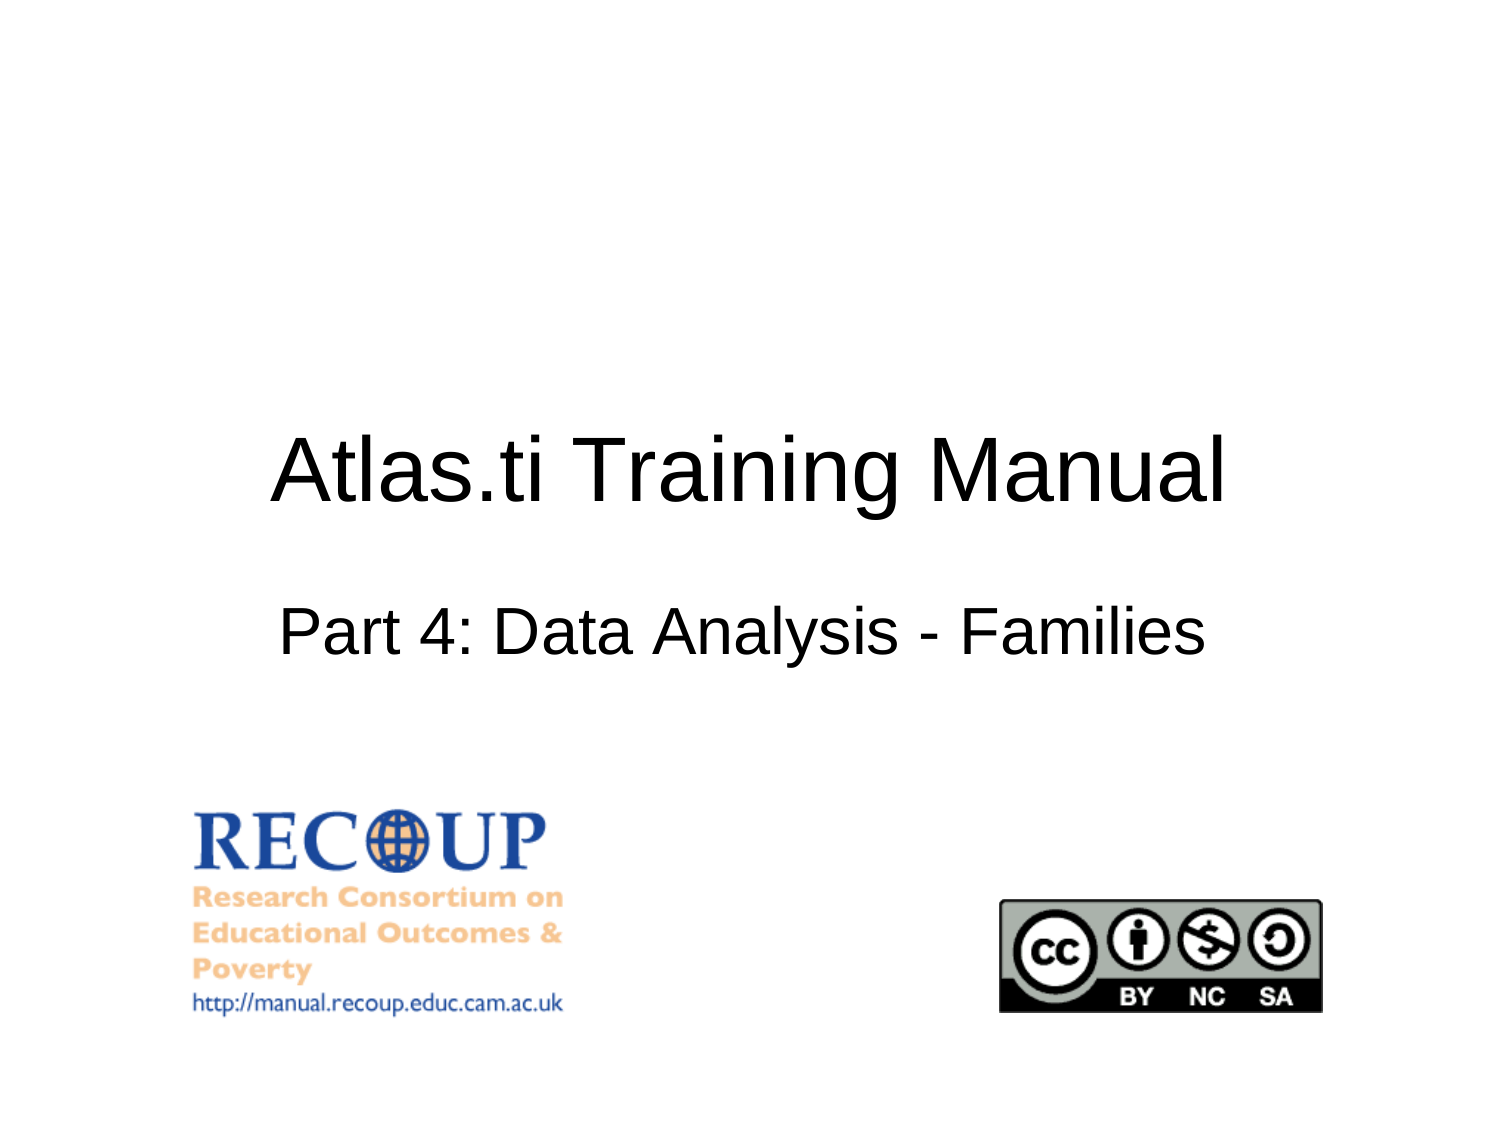

# Atlas.ti Training Manual
Part 4: Data Analysis - Families